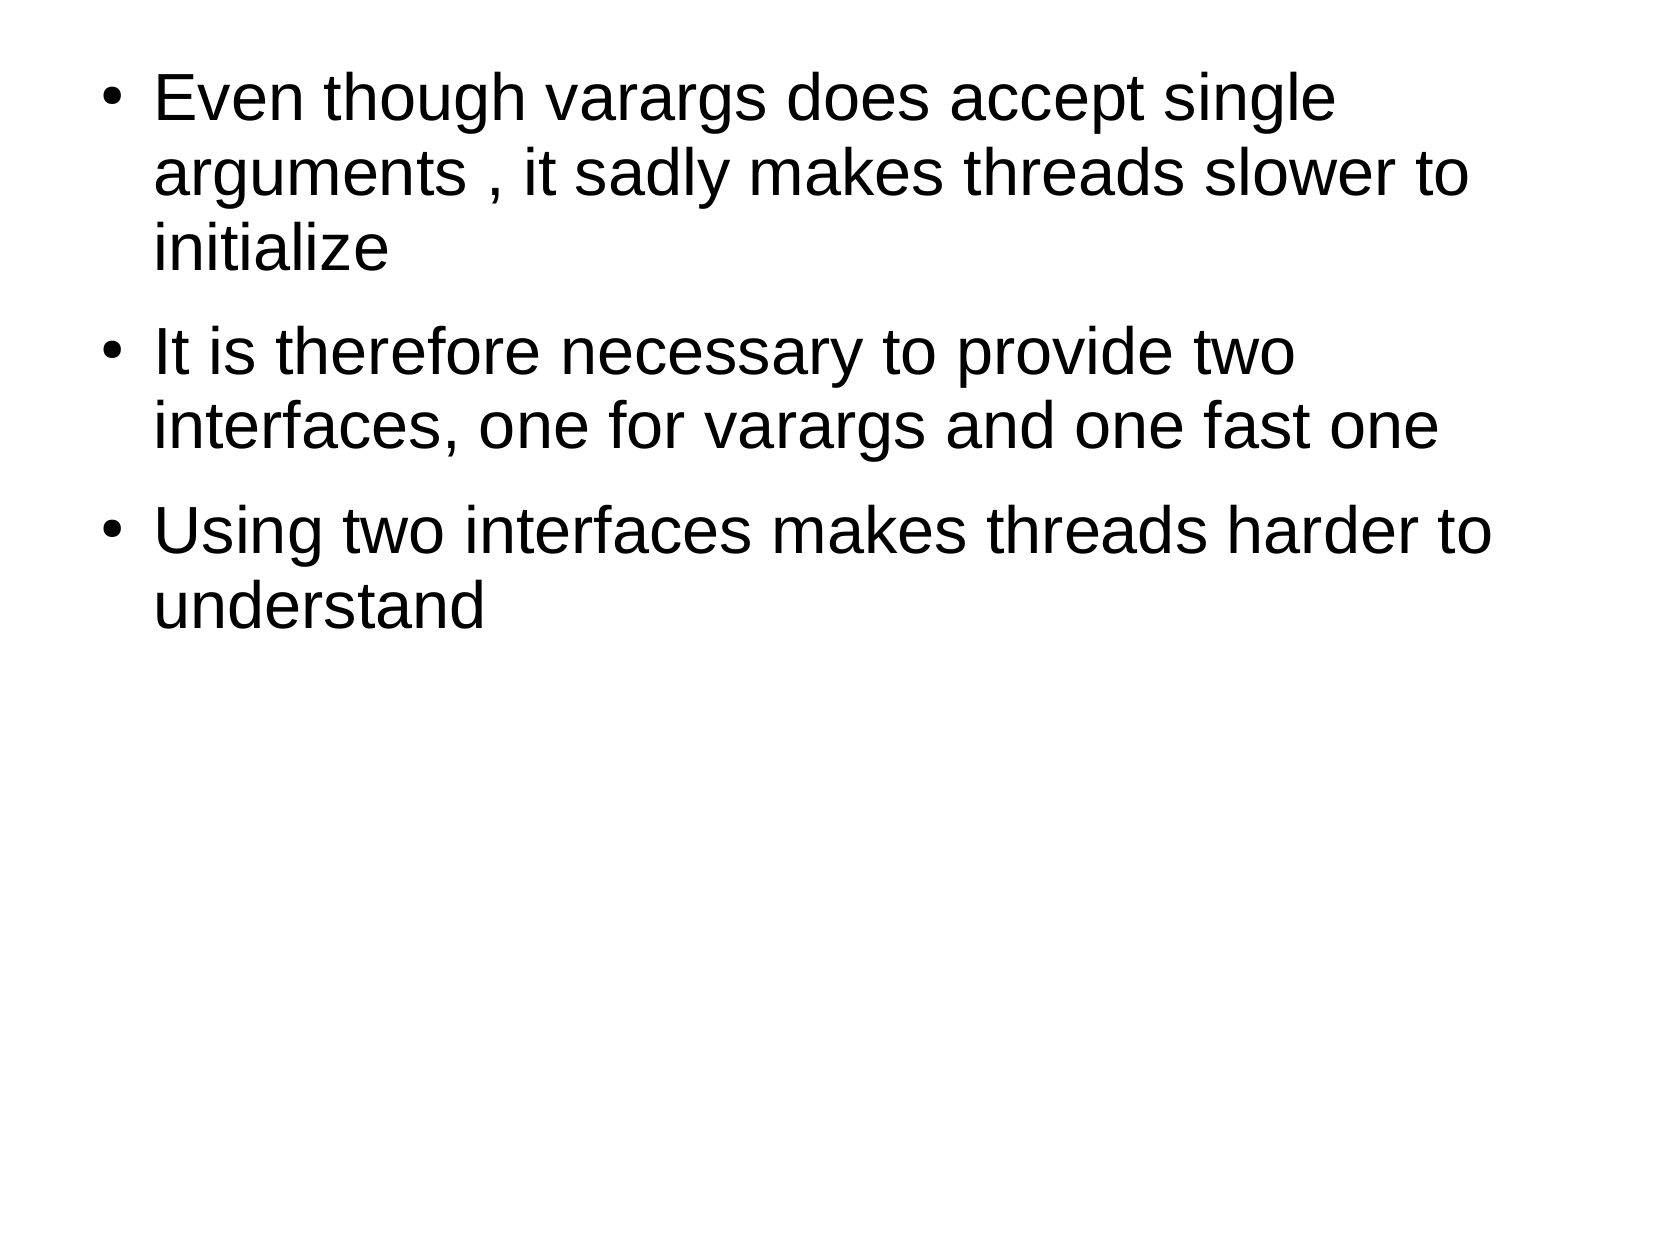

# Even though varargs does accept single arguments , it sadly makes threads slower to initialize
It is therefore necessary to provide two interfaces, one for varargs and one fast one
Using two interfaces makes threads harder to understand